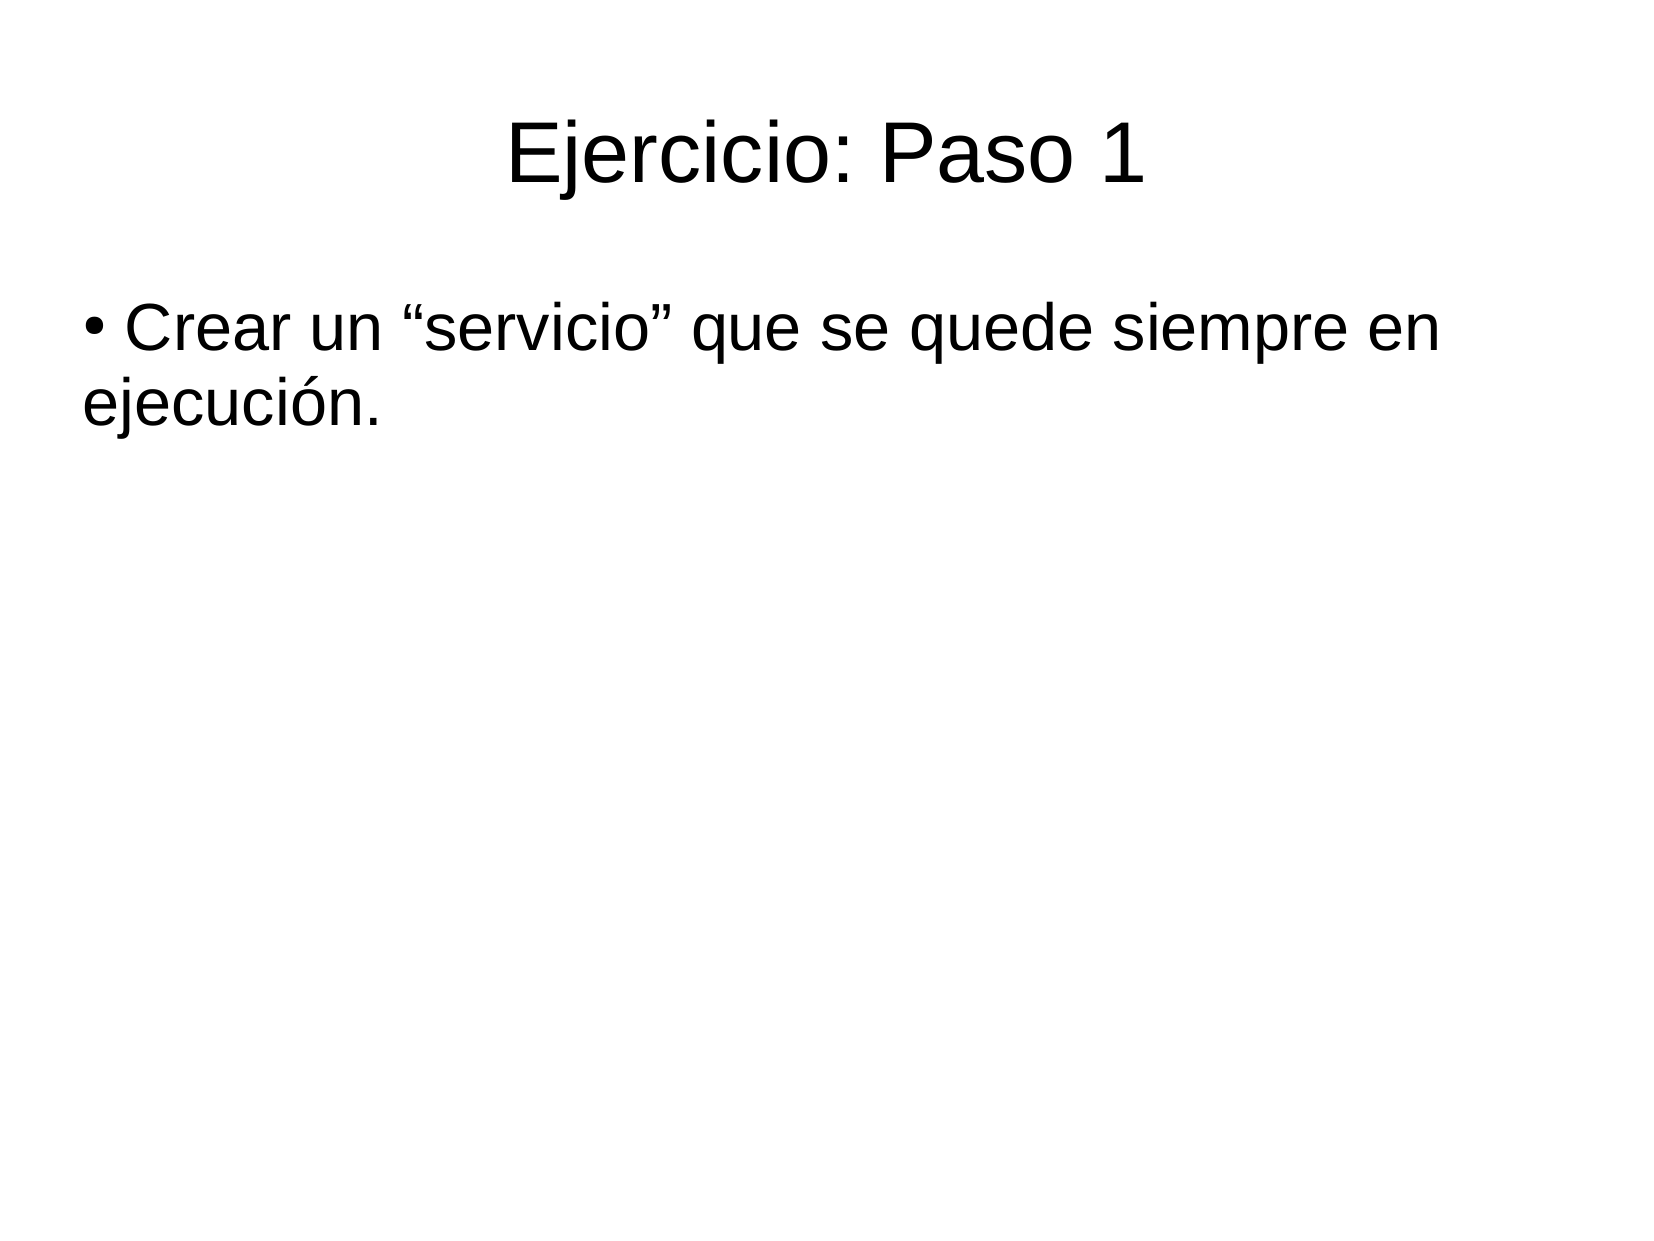

# Ejercicio: Paso 1
 Crear un “servicio” que se quede siempre en ejecución.